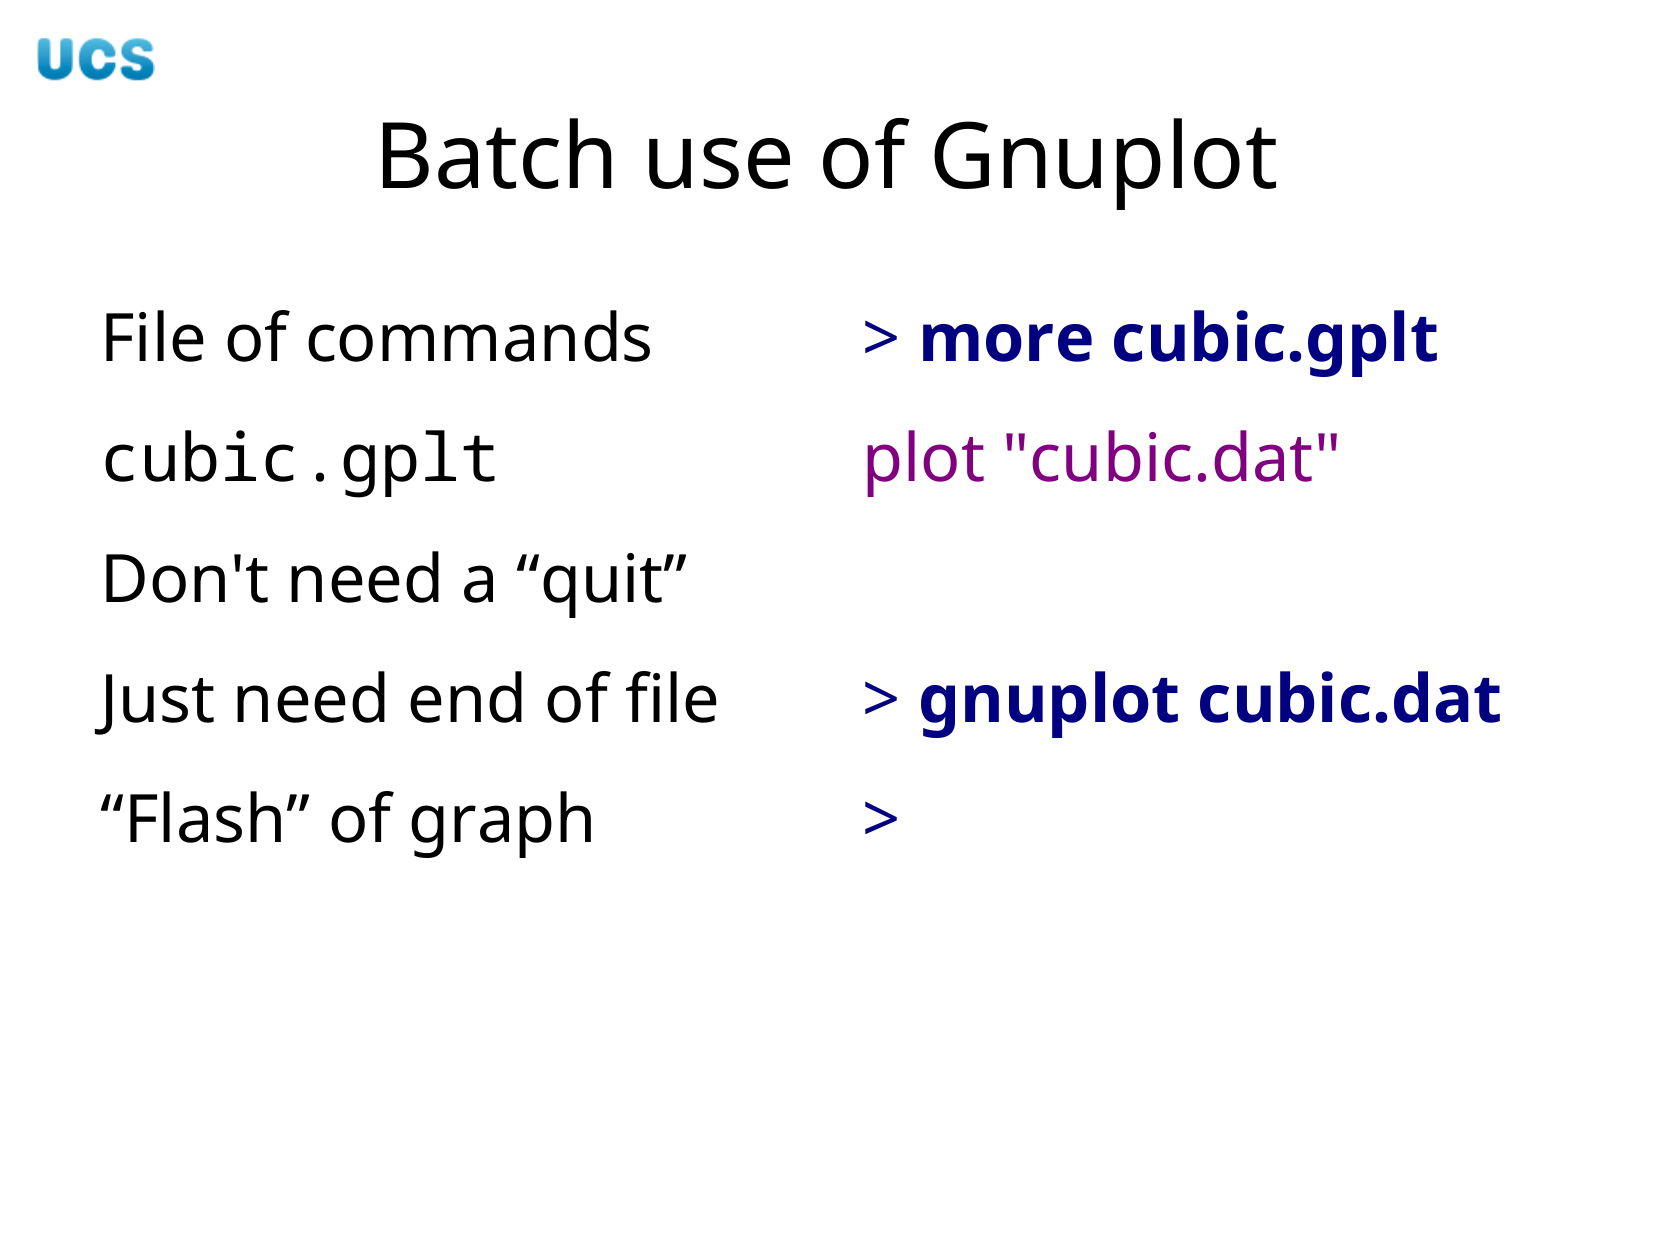

# Batch use of Gnuplot
File of commands
cubic.gplt
Don't need a “quit”
Just need end of file
“Flash” of graph
> more cubic.gplt
plot "cubic.dat"
> gnuplot cubic.dat
>